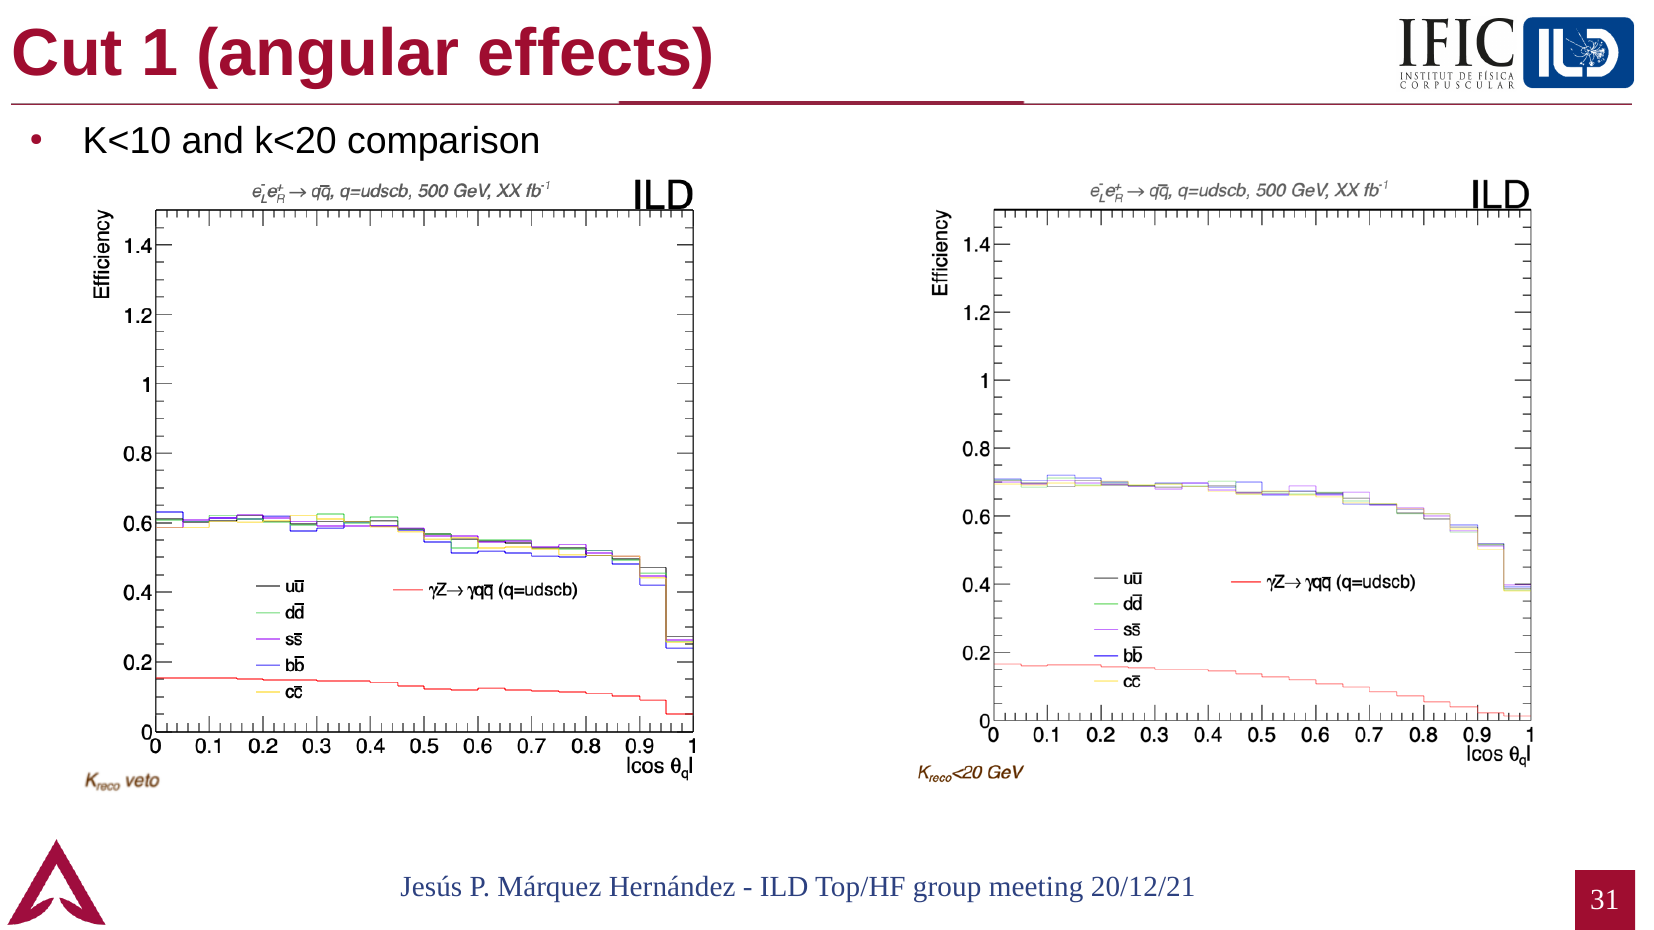

# Cut 1 (angular effects)
K<10 and k<20 comparison
31